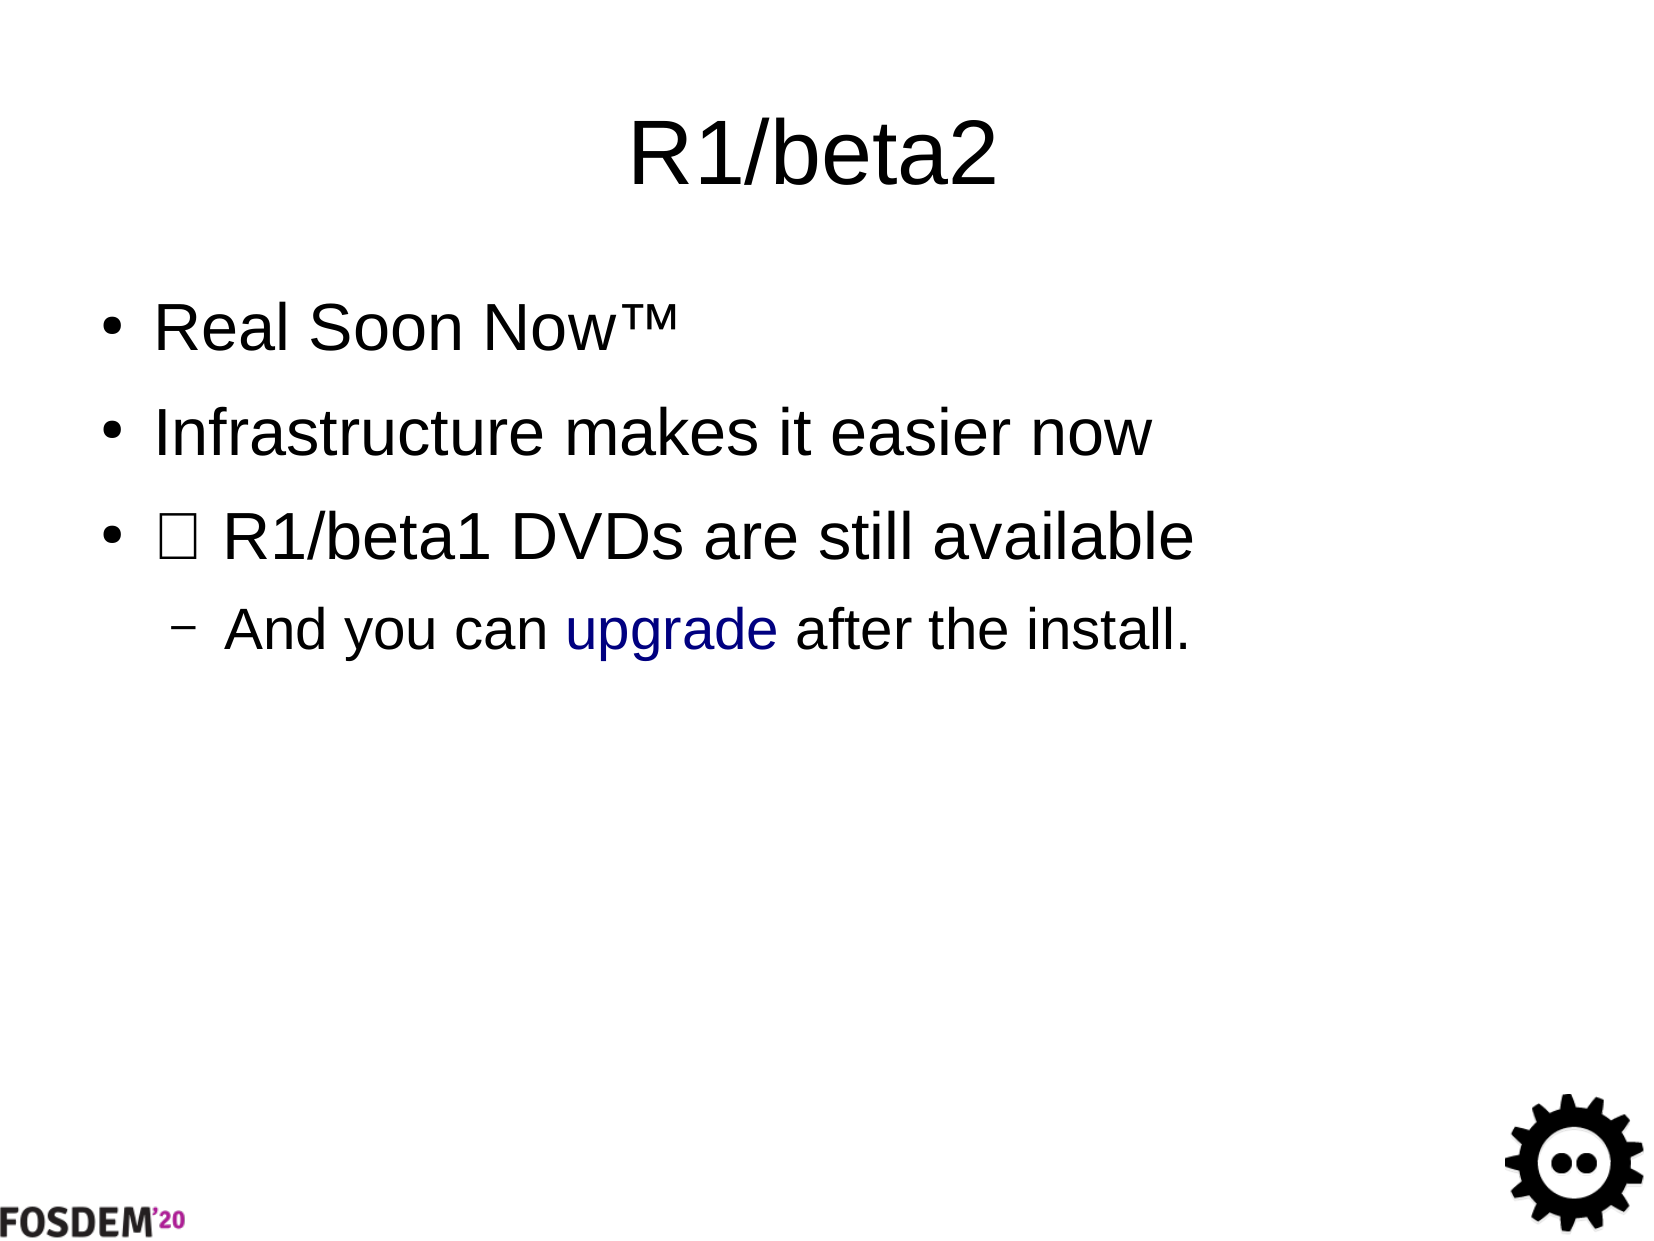

# R1/beta2
Real Soon Now™
Infrastructure makes it easier now
📀 R1/beta1 DVDs are still available
And you can upgrade after the install.